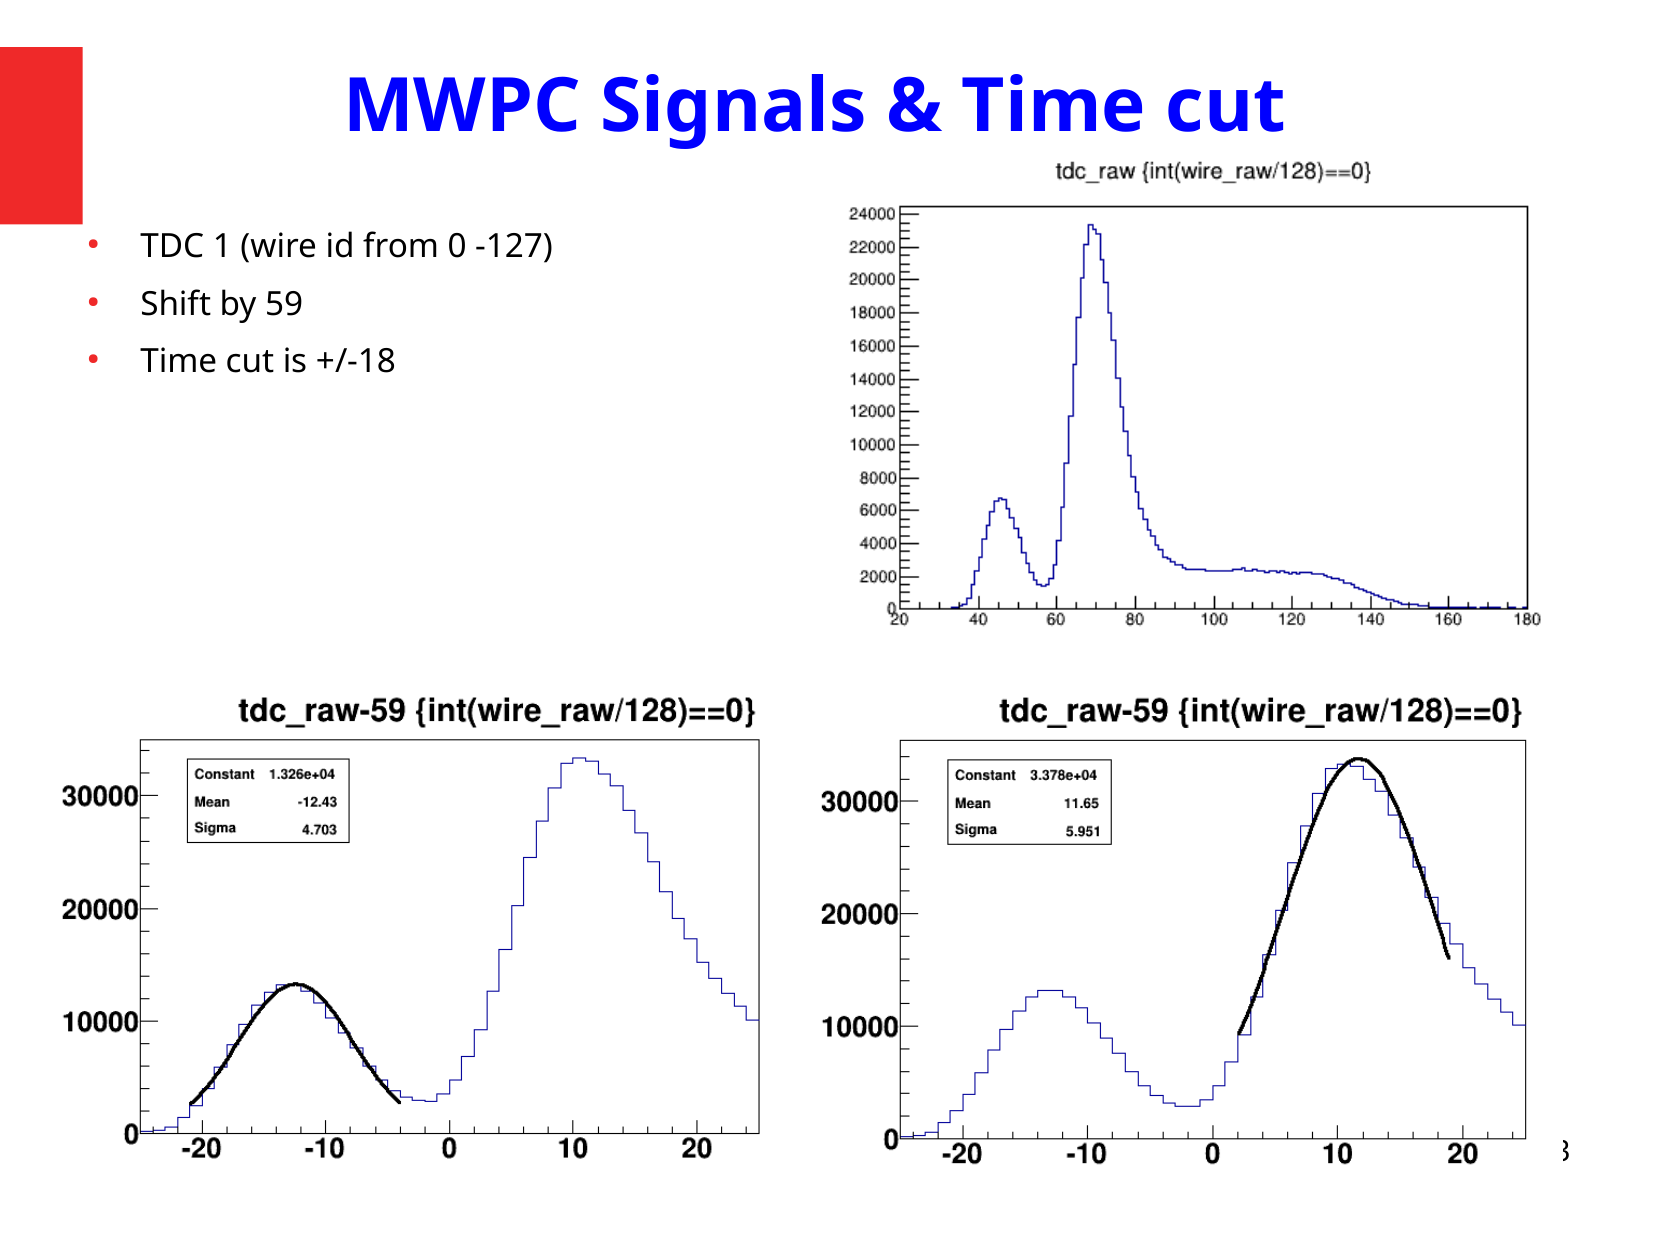

# MWPC Signals & Time cut
TDC 1 (wire id from 0 -127)
Shift by 59
Time cut is +/-18
4